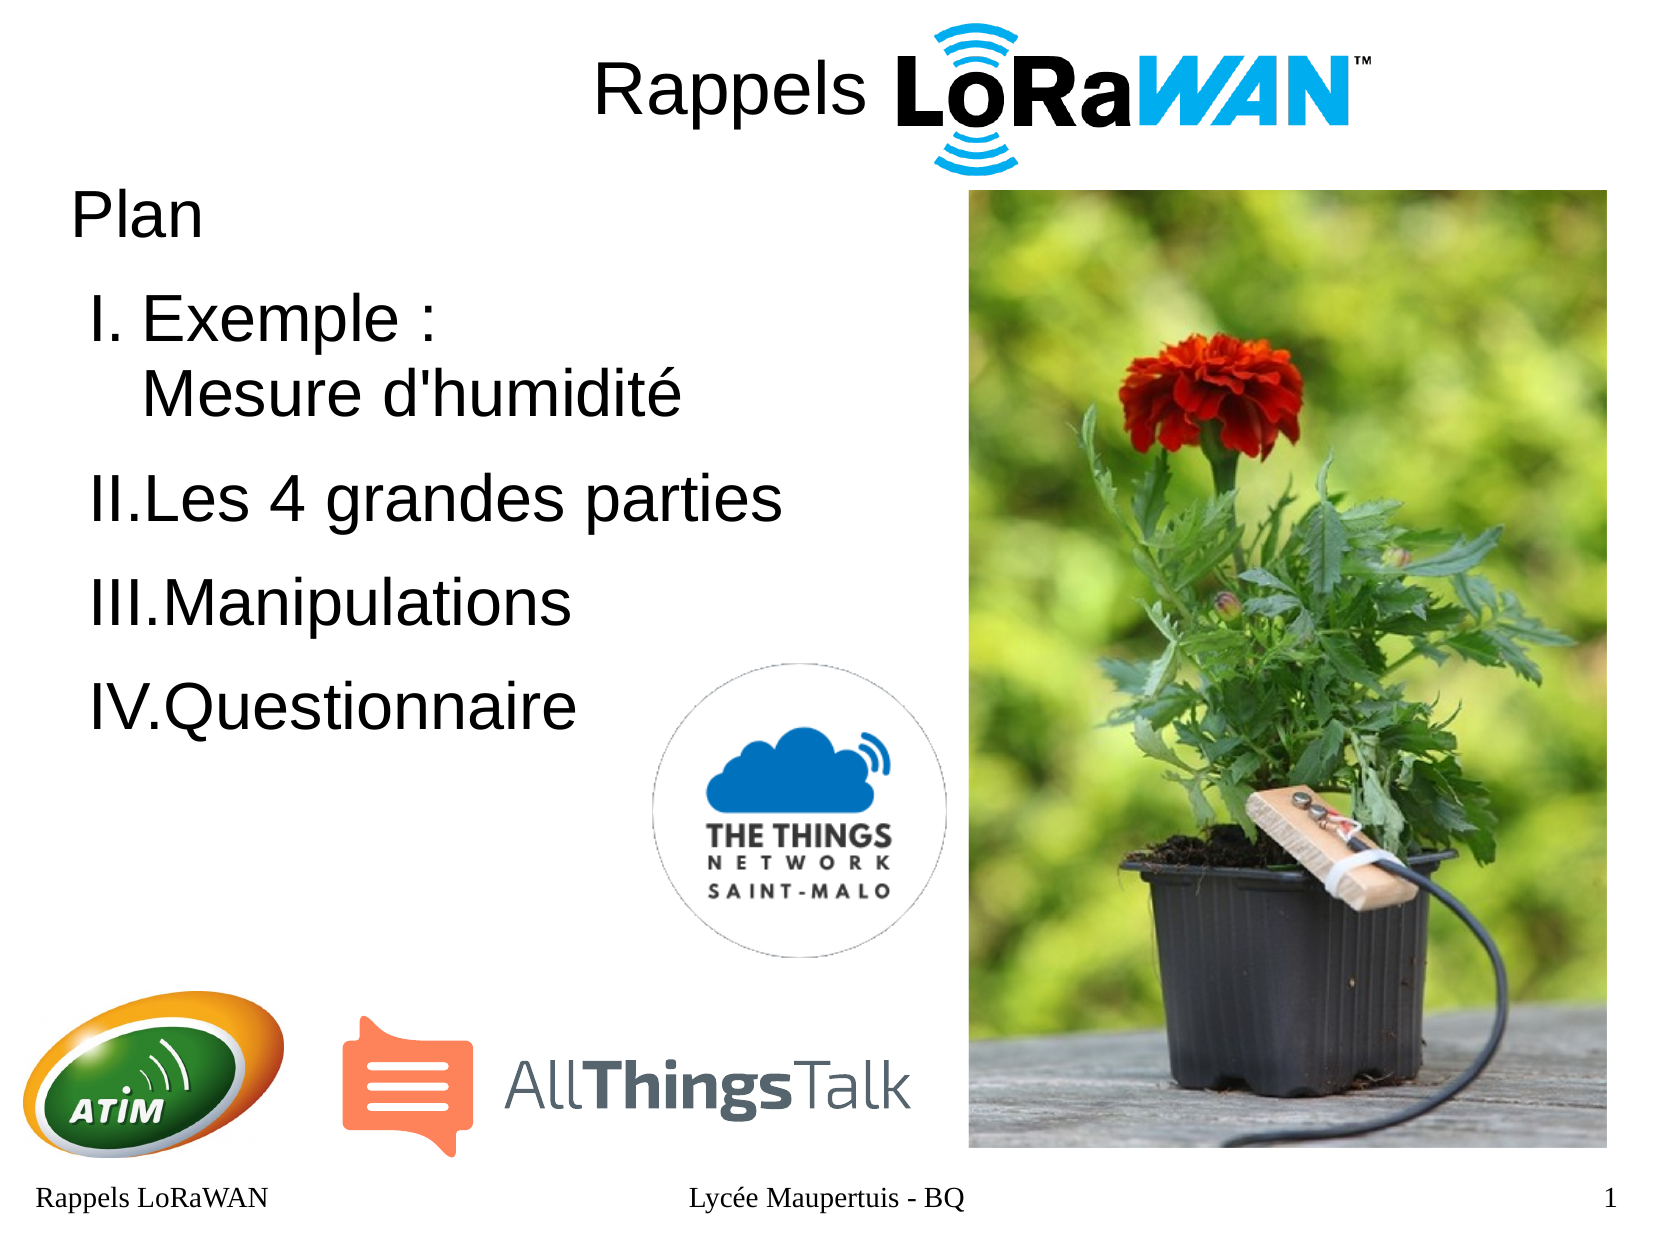

# Rappels
Plan
Exemple :
Mesure d'humidité
Les 4 grandes parties
Manipulations
Questionnaire
Rappels LoRaWAN
Lycée Maupertuis - BQ
1